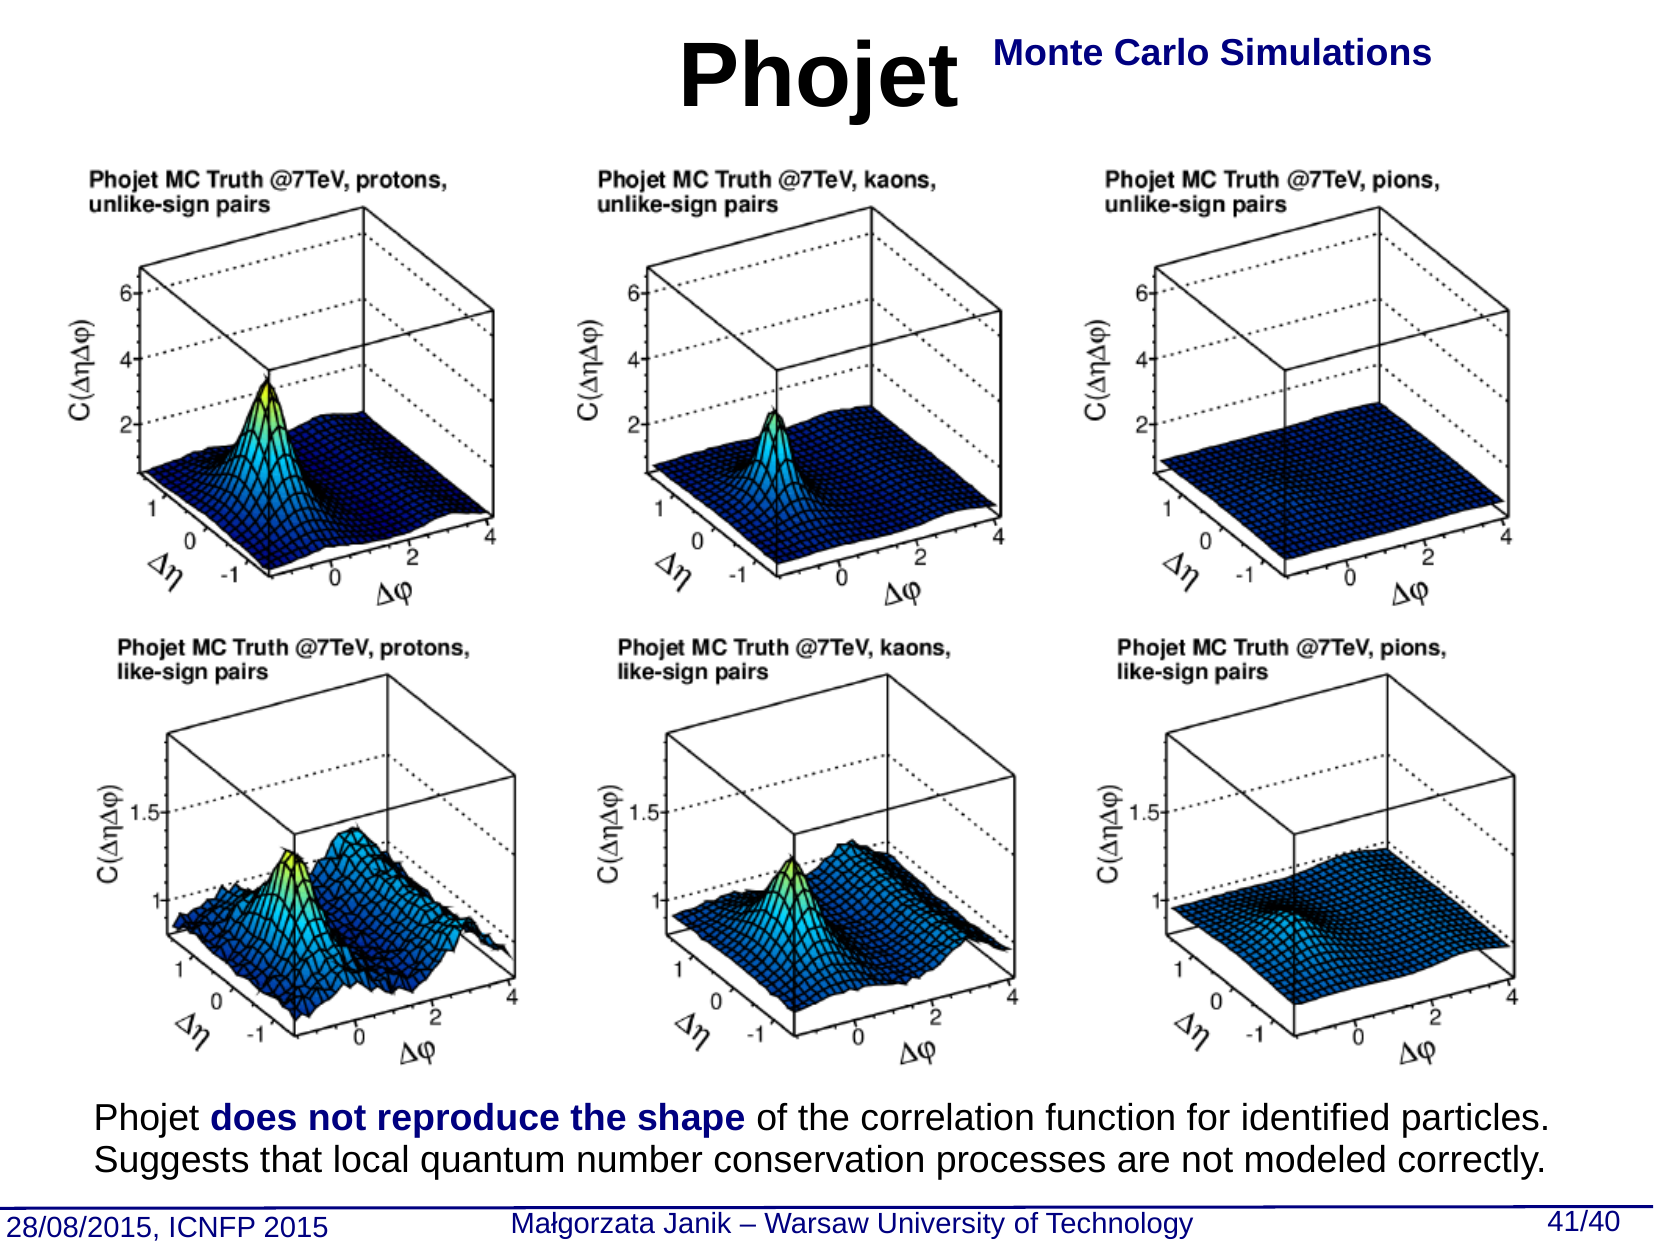

# Phojet
Monte Carlo Simulations
p
K
π
p
K
π
Phojet does not reproduce the shape of the correlation function for identified particles. Suggests that local quantum number conservation processes are not modeled correctly.